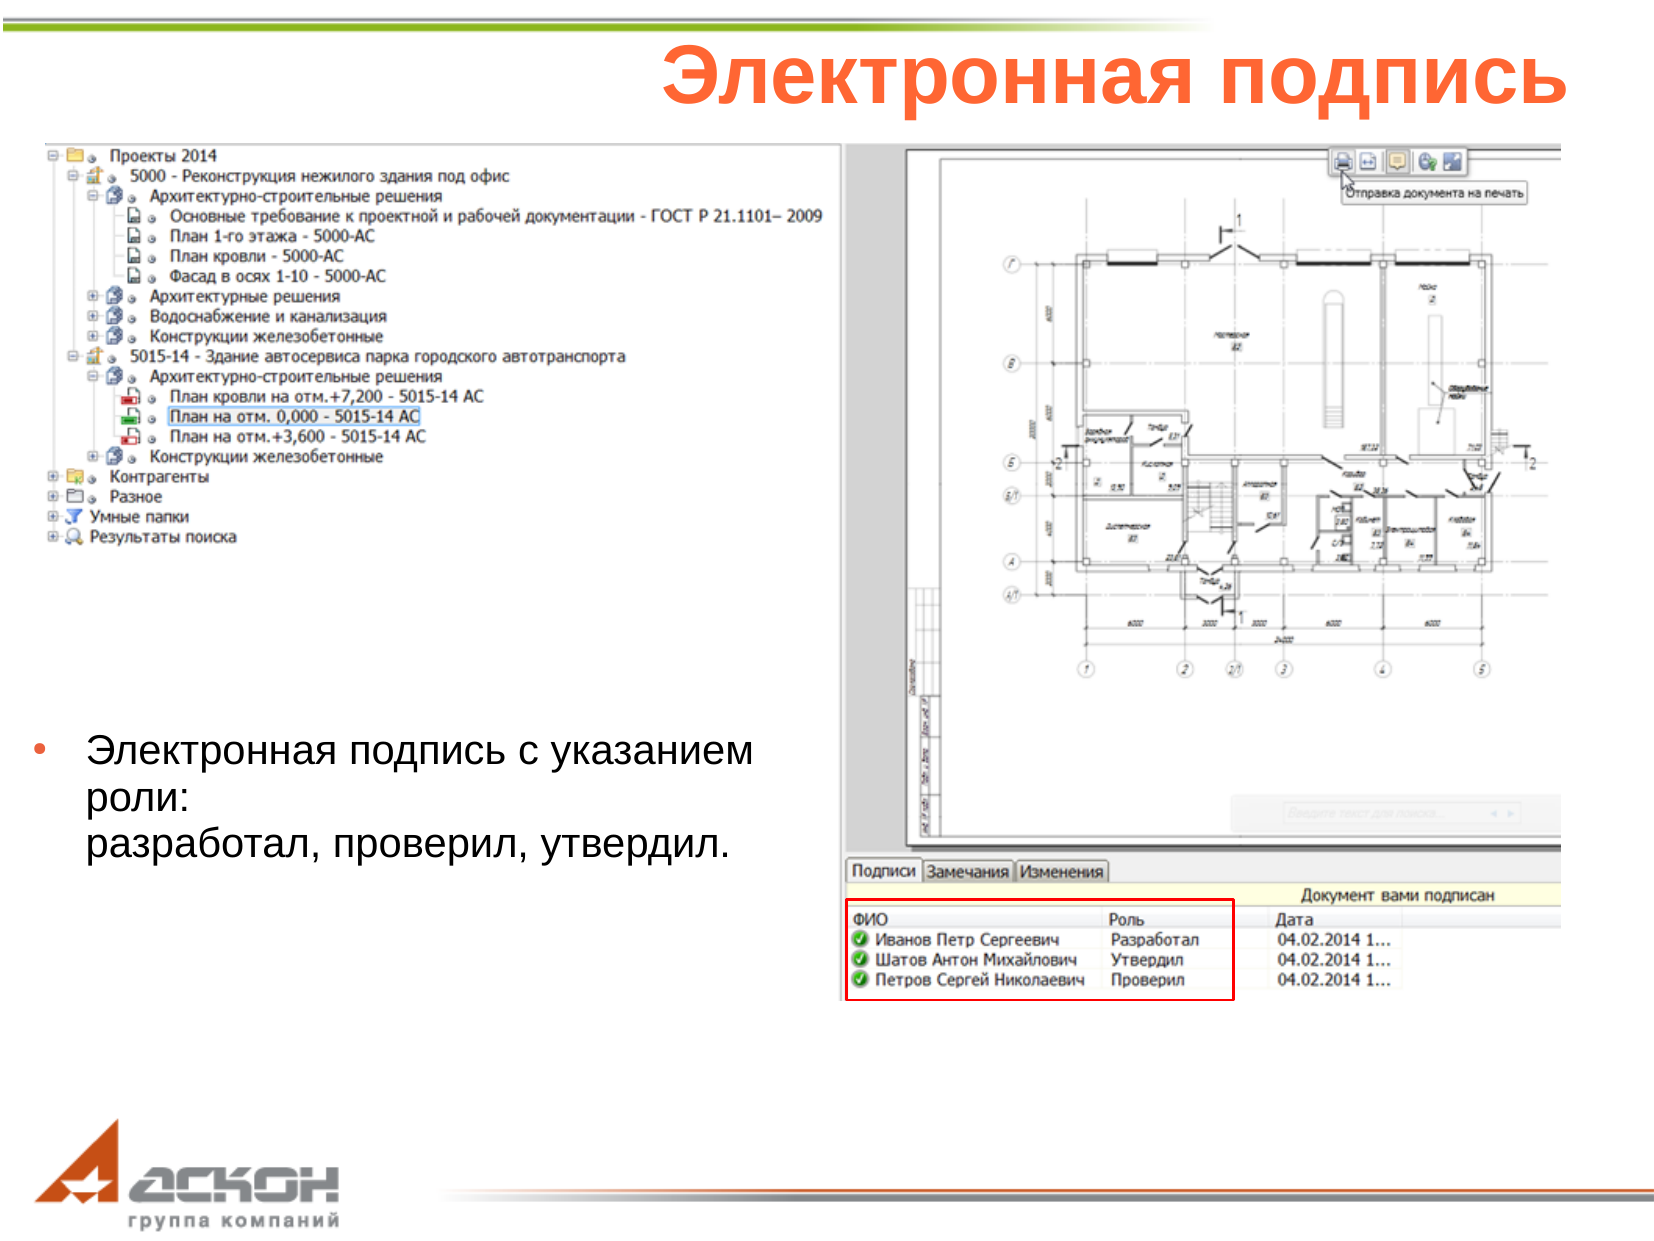

# Электронная подпись
Электронная подпись с указанием роли:
разработал, проверил, утвердил.